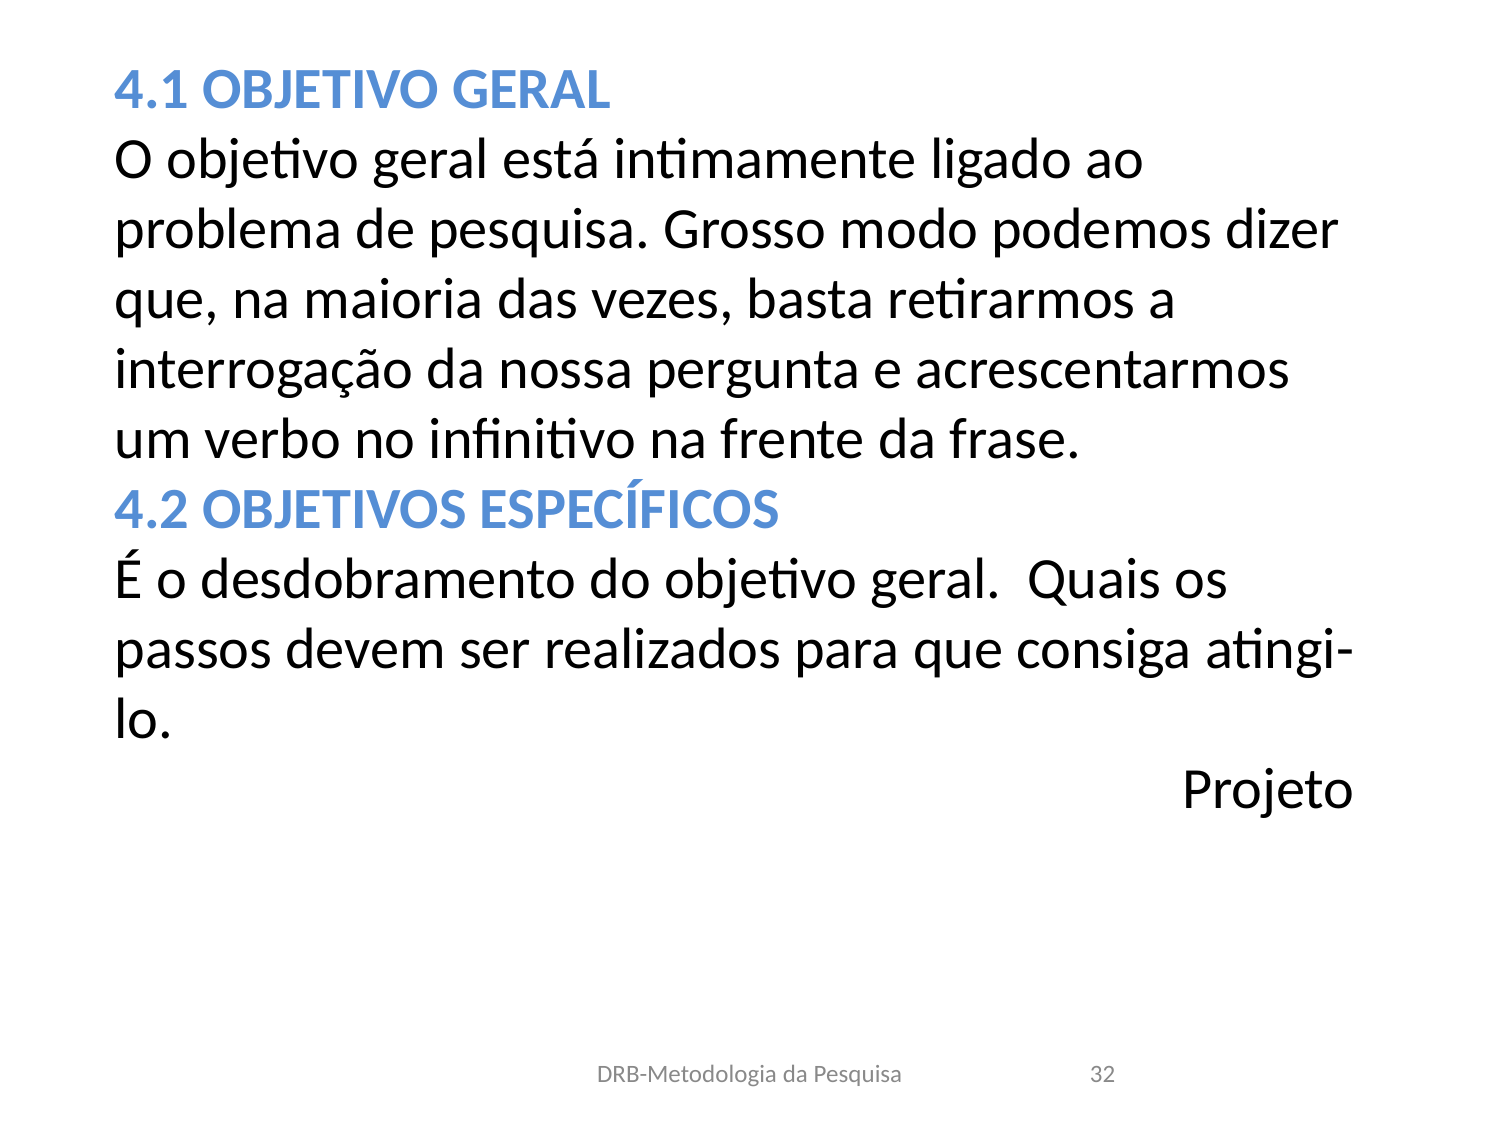

4.1 OBJETIVO GERAL
O objetivo geral está intimamente ligado ao problema de pesquisa. Grosso modo podemos dizer que, na maioria das vezes, basta retirarmos a interrogação da nossa pergunta e acrescentarmos um verbo no infinitivo na frente da frase.
4.2 OBJETIVOS ESPECÍFICOS
É o desdobramento do objetivo geral. Quais os passos devem ser realizados para que consiga atingi-lo.
Projeto
DRB-Metodologia da Pesquisa